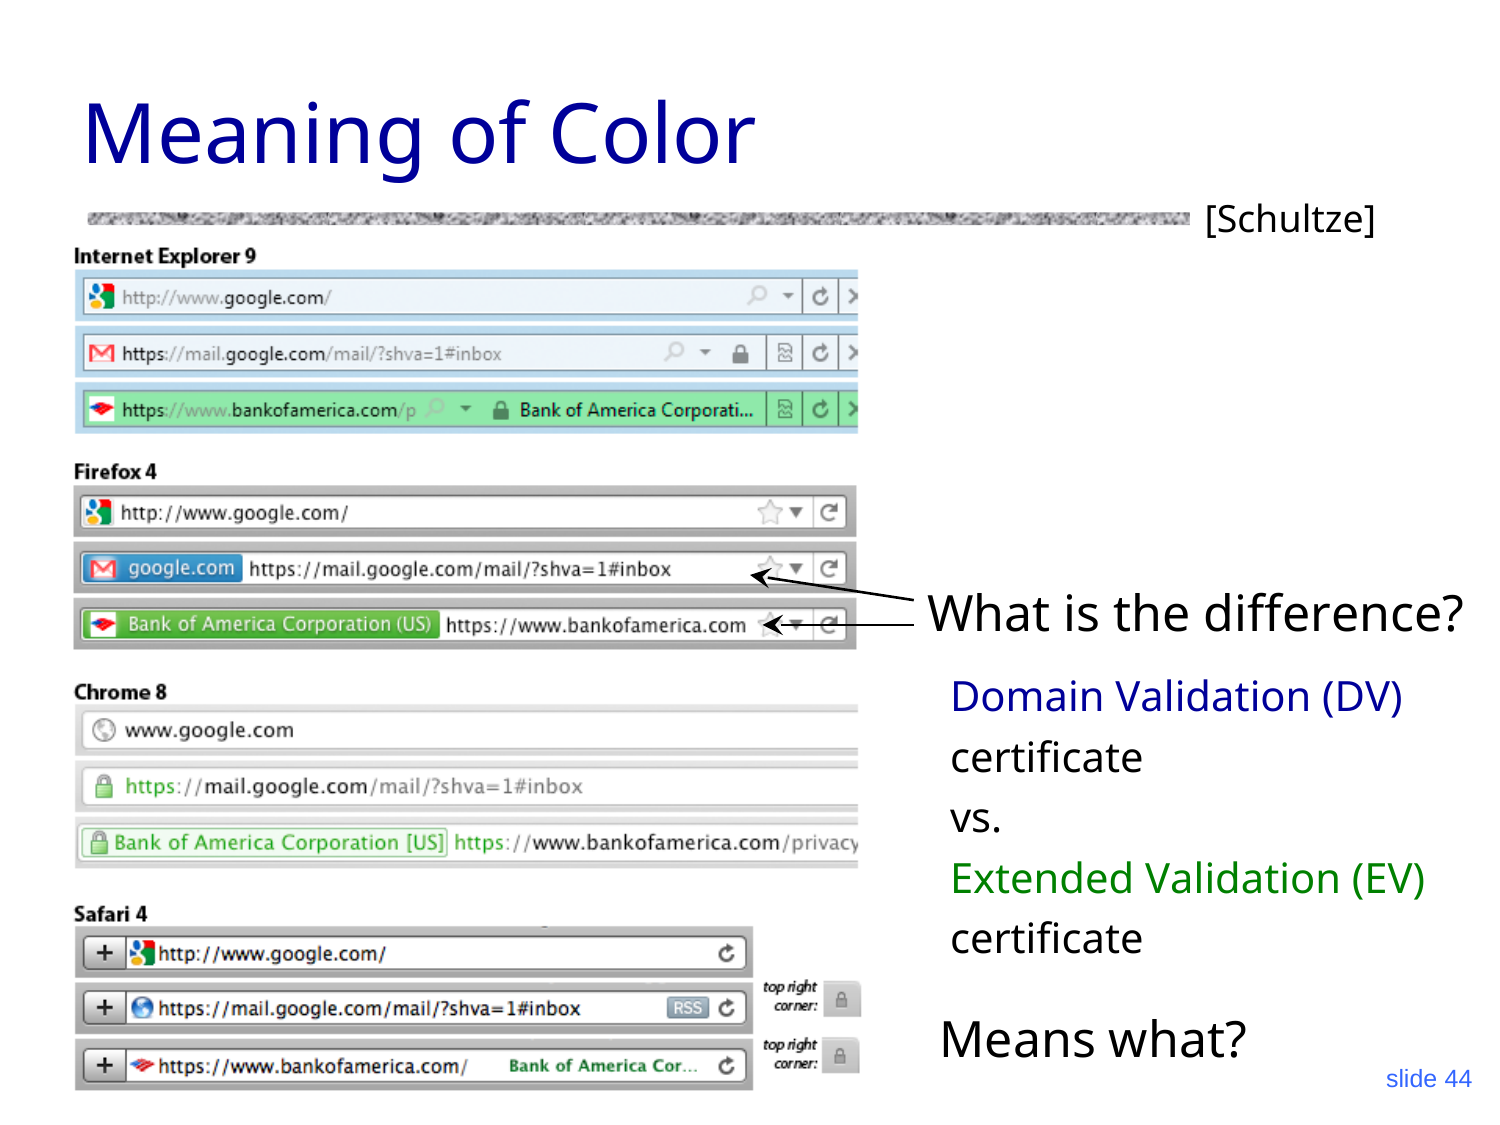

# Meaning of Color
[Schultze]
What is the difference?
Domain Validation (DV)
certificate
vs.
Extended Validation (EV)
certificate
Means what?
slide